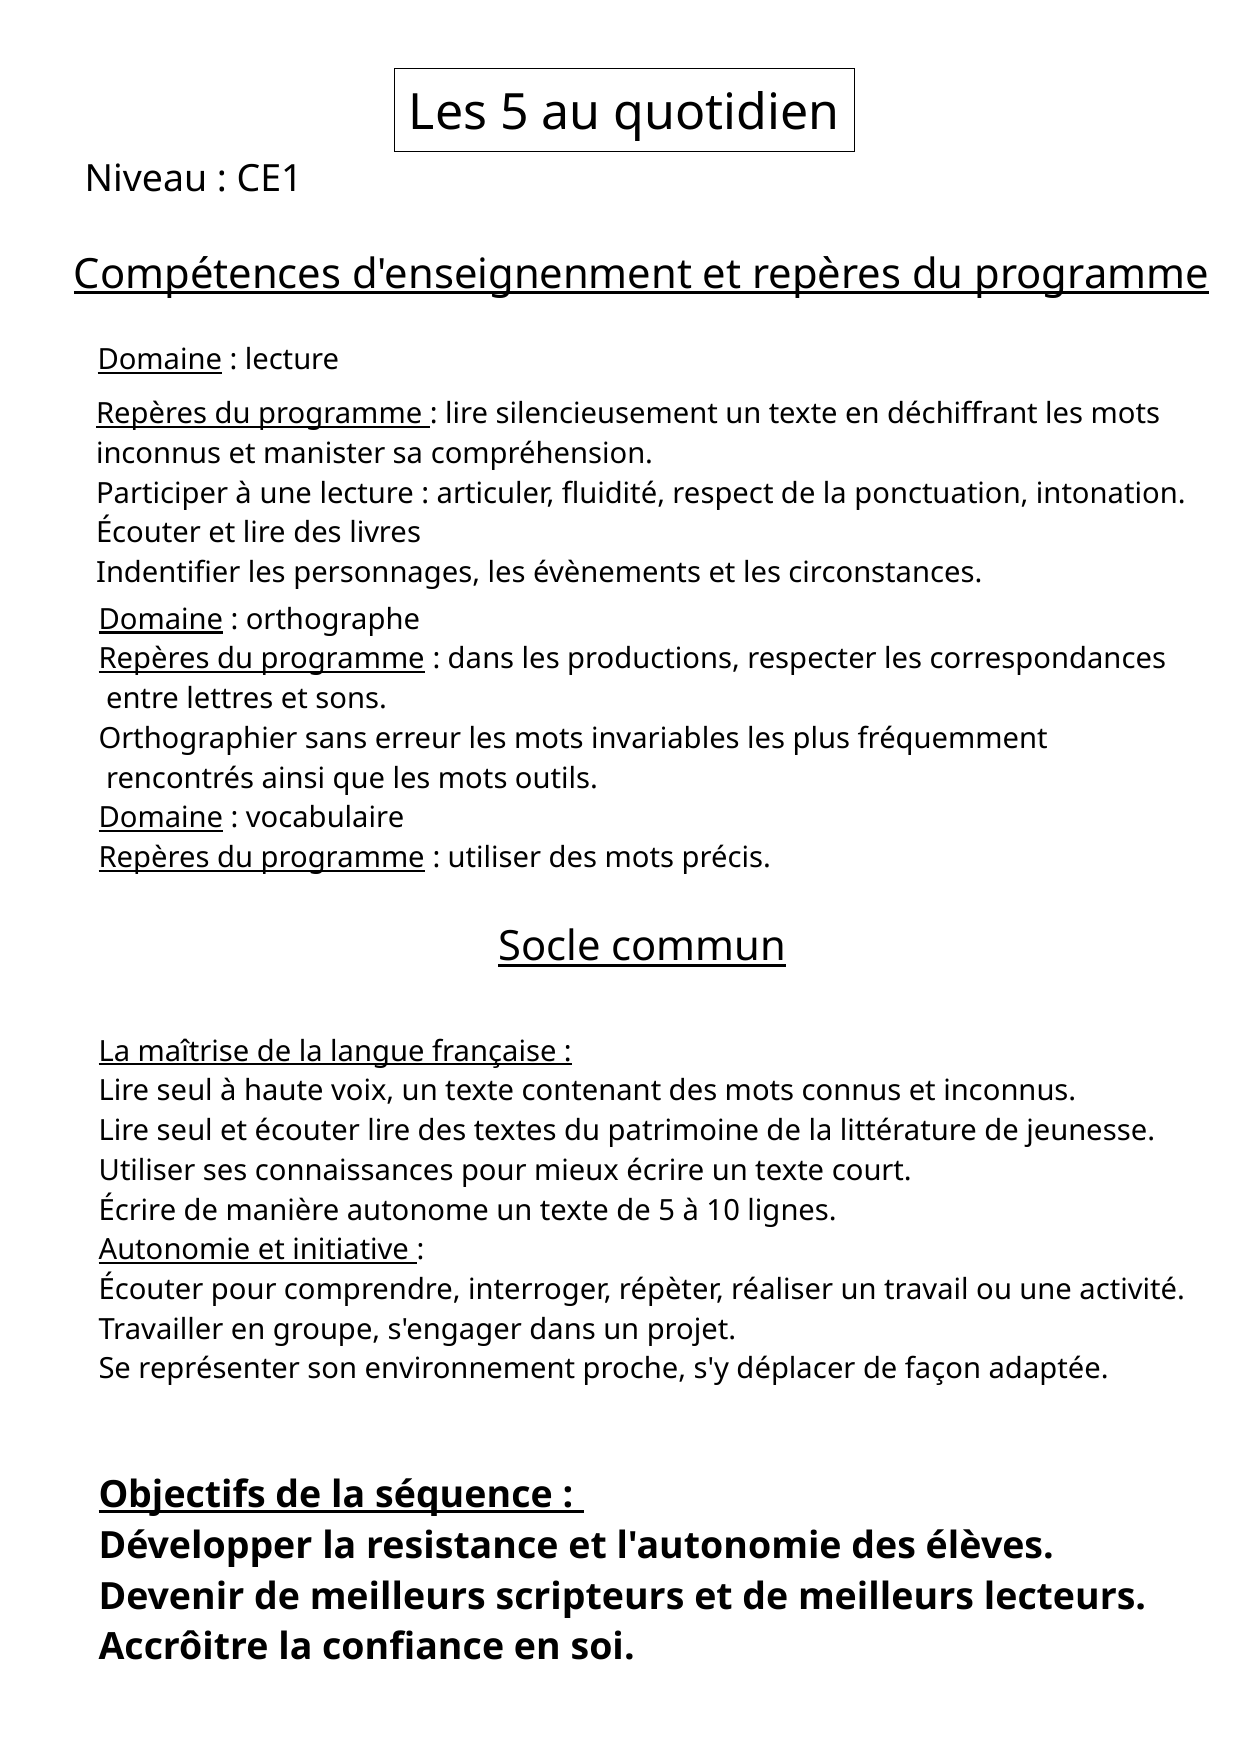

Les 5 au quotidien
Niveau : CE1
Compétences d'enseignenment et repères du programme
Domaine : lecture
Repères du programme : lire silencieusement un texte en déchiffrant les mots
inconnus et manister sa compréhension.
Participer à une lecture : articuler, fluidité, respect de la ponctuation, intonation.
Écouter et lire des livres
Indentifier les personnages, les évènements et les circonstances.
Domaine : orthographe
Repères du programme : dans les productions, respecter les correspondances
 entre lettres et sons.
Orthographier sans erreur les mots invariables les plus fréquemment
 rencontrés ainsi que les mots outils.
Domaine : vocabulaire
Repères du programme : utiliser des mots précis.
Socle commun
La maîtrise de la langue française :
Lire seul à haute voix, un texte contenant des mots connus et inconnus.
Lire seul et écouter lire des textes du patrimoine de la littérature de jeunesse.
Utiliser ses connaissances pour mieux écrire un texte court.
Écrire de manière autonome un texte de 5 à 10 lignes.
Autonomie et initiative :
Écouter pour comprendre, interroger, répèter, réaliser un travail ou une activité.
Travailler en groupe, s'engager dans un projet.
Se représenter son environnement proche, s'y déplacer de façon adaptée.
Objectifs de la séquence :
Développer la resistance et l'autonomie des élèves.
Devenir de meilleurs scripteurs et de meilleurs lecteurs.
Accrôitre la confiance en soi.